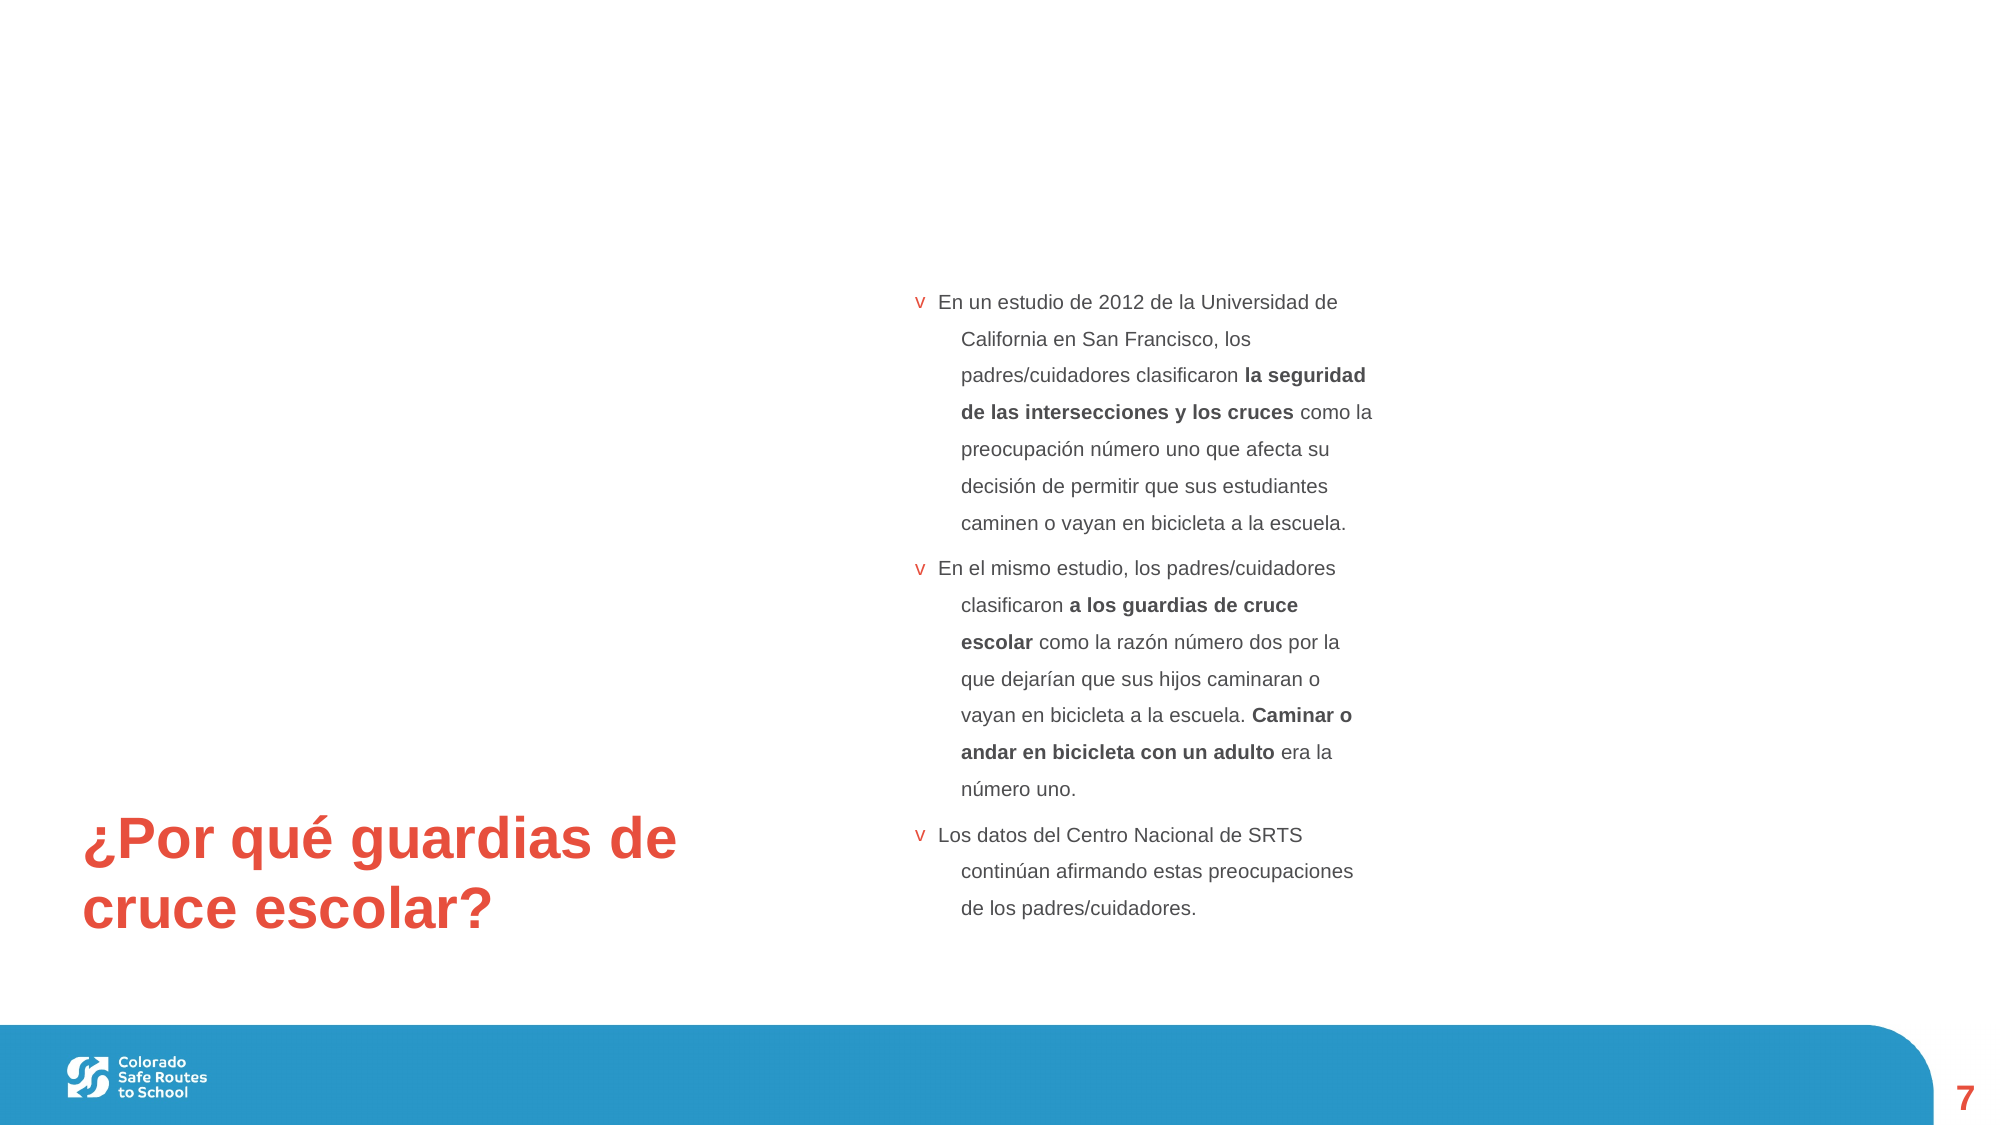

# ¿Por qué guardias de cruce escolar?
En un estudio de 2012 de la Universidad de California en San Francisco, los padres/cuidadores clasificaron la seguridad de las intersecciones y los cruces como la preocupación número uno que afecta su decisión de permitir que sus estudiantes caminen o vayan en bicicleta a la escuela.
En el mismo estudio, los padres/cuidadores clasificaron a los guardias de cruce escolar como la razón número dos por la que dejarían que sus hijos caminaran o vayan en bicicleta a la escuela. Caminar o andar en bicicleta con un adulto era la número uno.
Los datos del Centro Nacional de SRTS continúan afirmando estas preocupaciones de los padres/cuidadores.
7